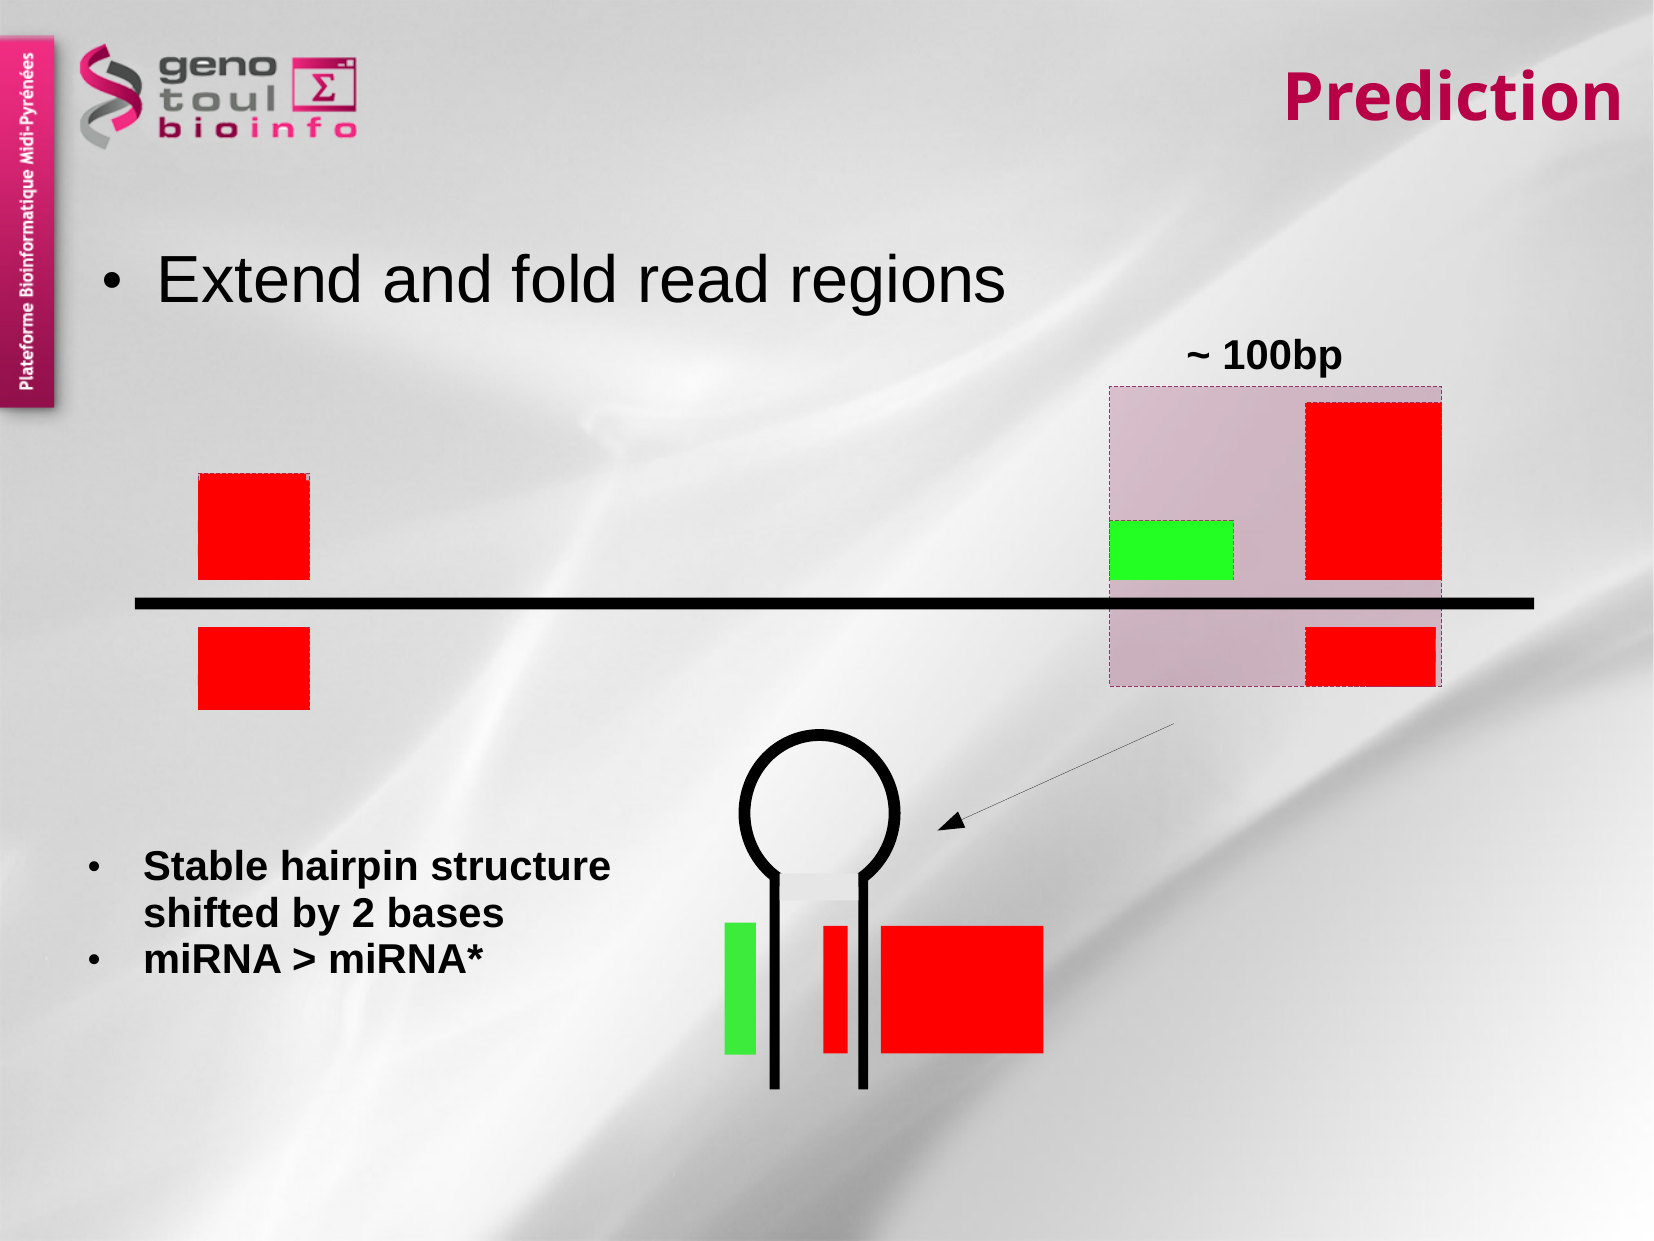

# Prediction
Extend and fold read regions
~ 100bp
Stable hairpin structure shifted by 2 bases
miRNA > miRNA*